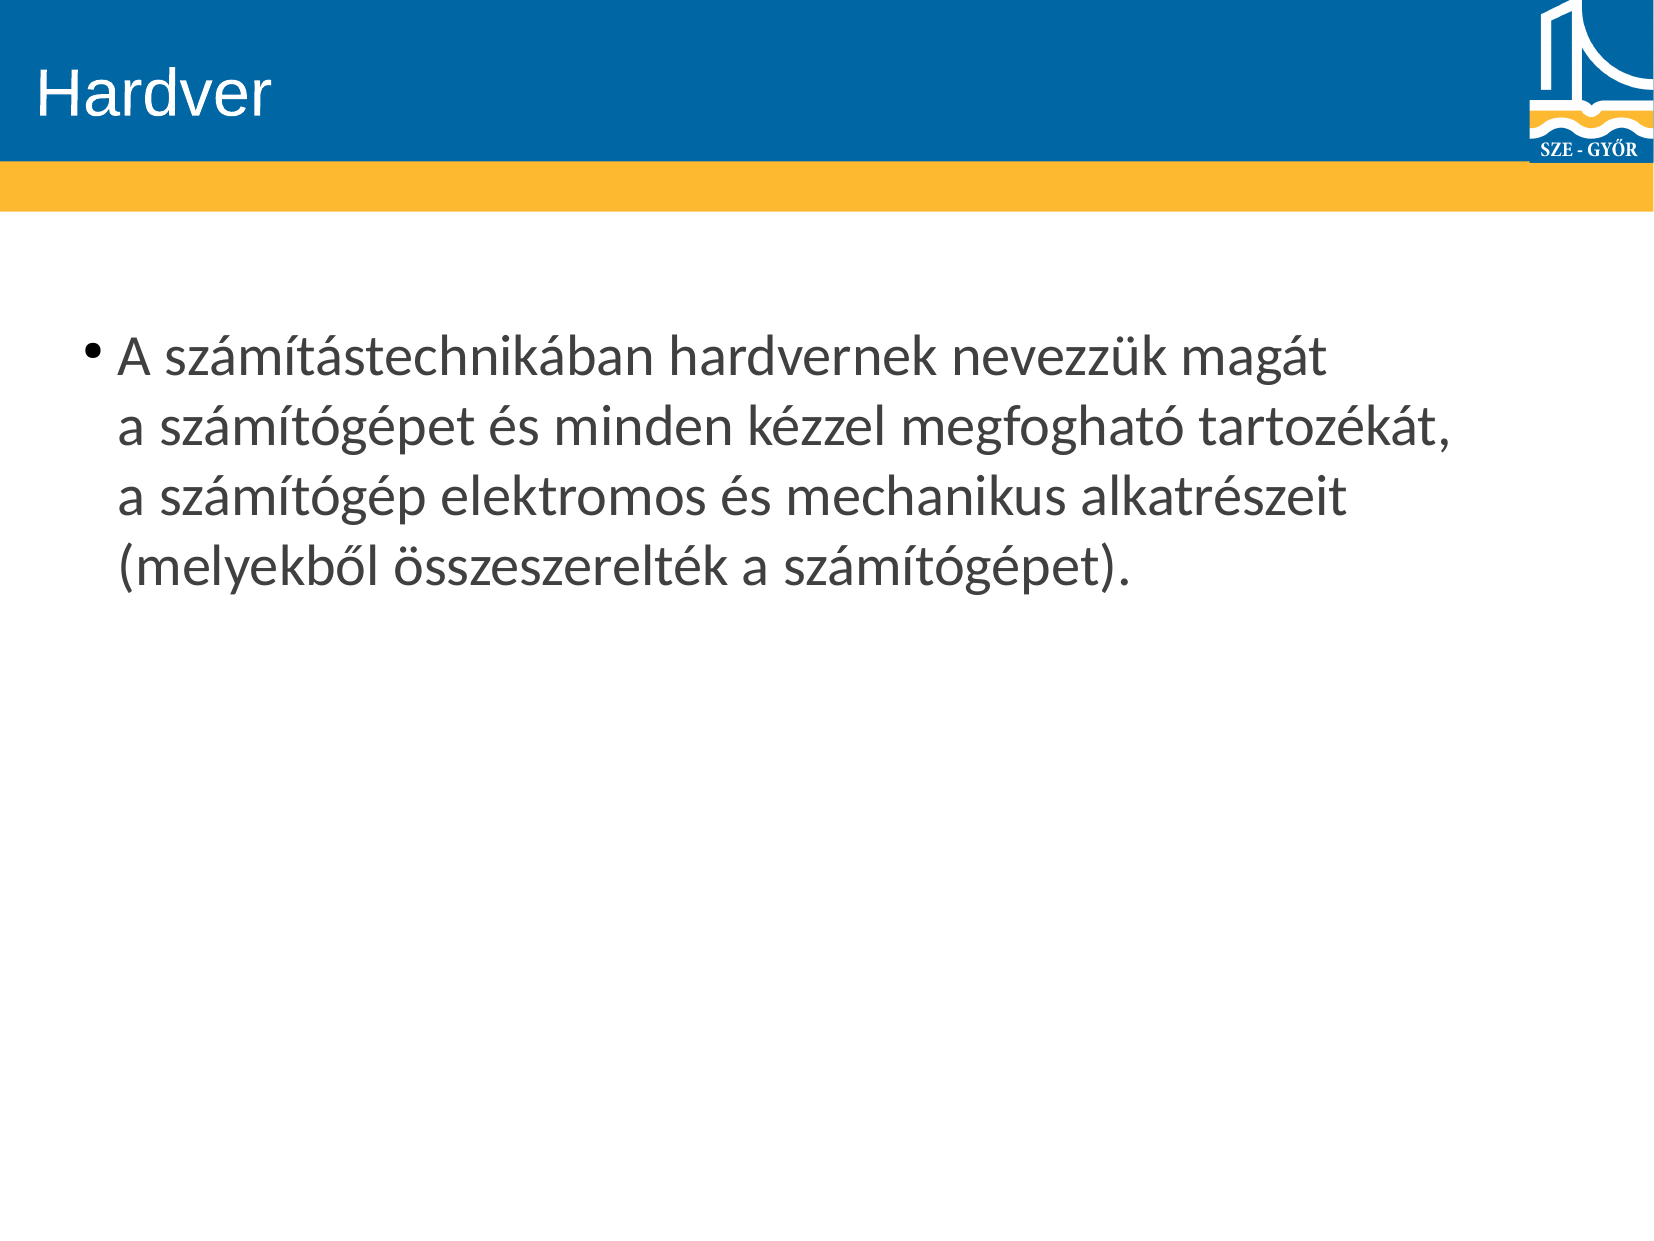

Hardver
A számítástechnikában hardvernek nevezzük magát
a számítógépet és minden kézzel megfogható tartozékát,
a számítógép elektromos és mechanikus alkatrészeit (melyekből összeszerelték a számítógépet).